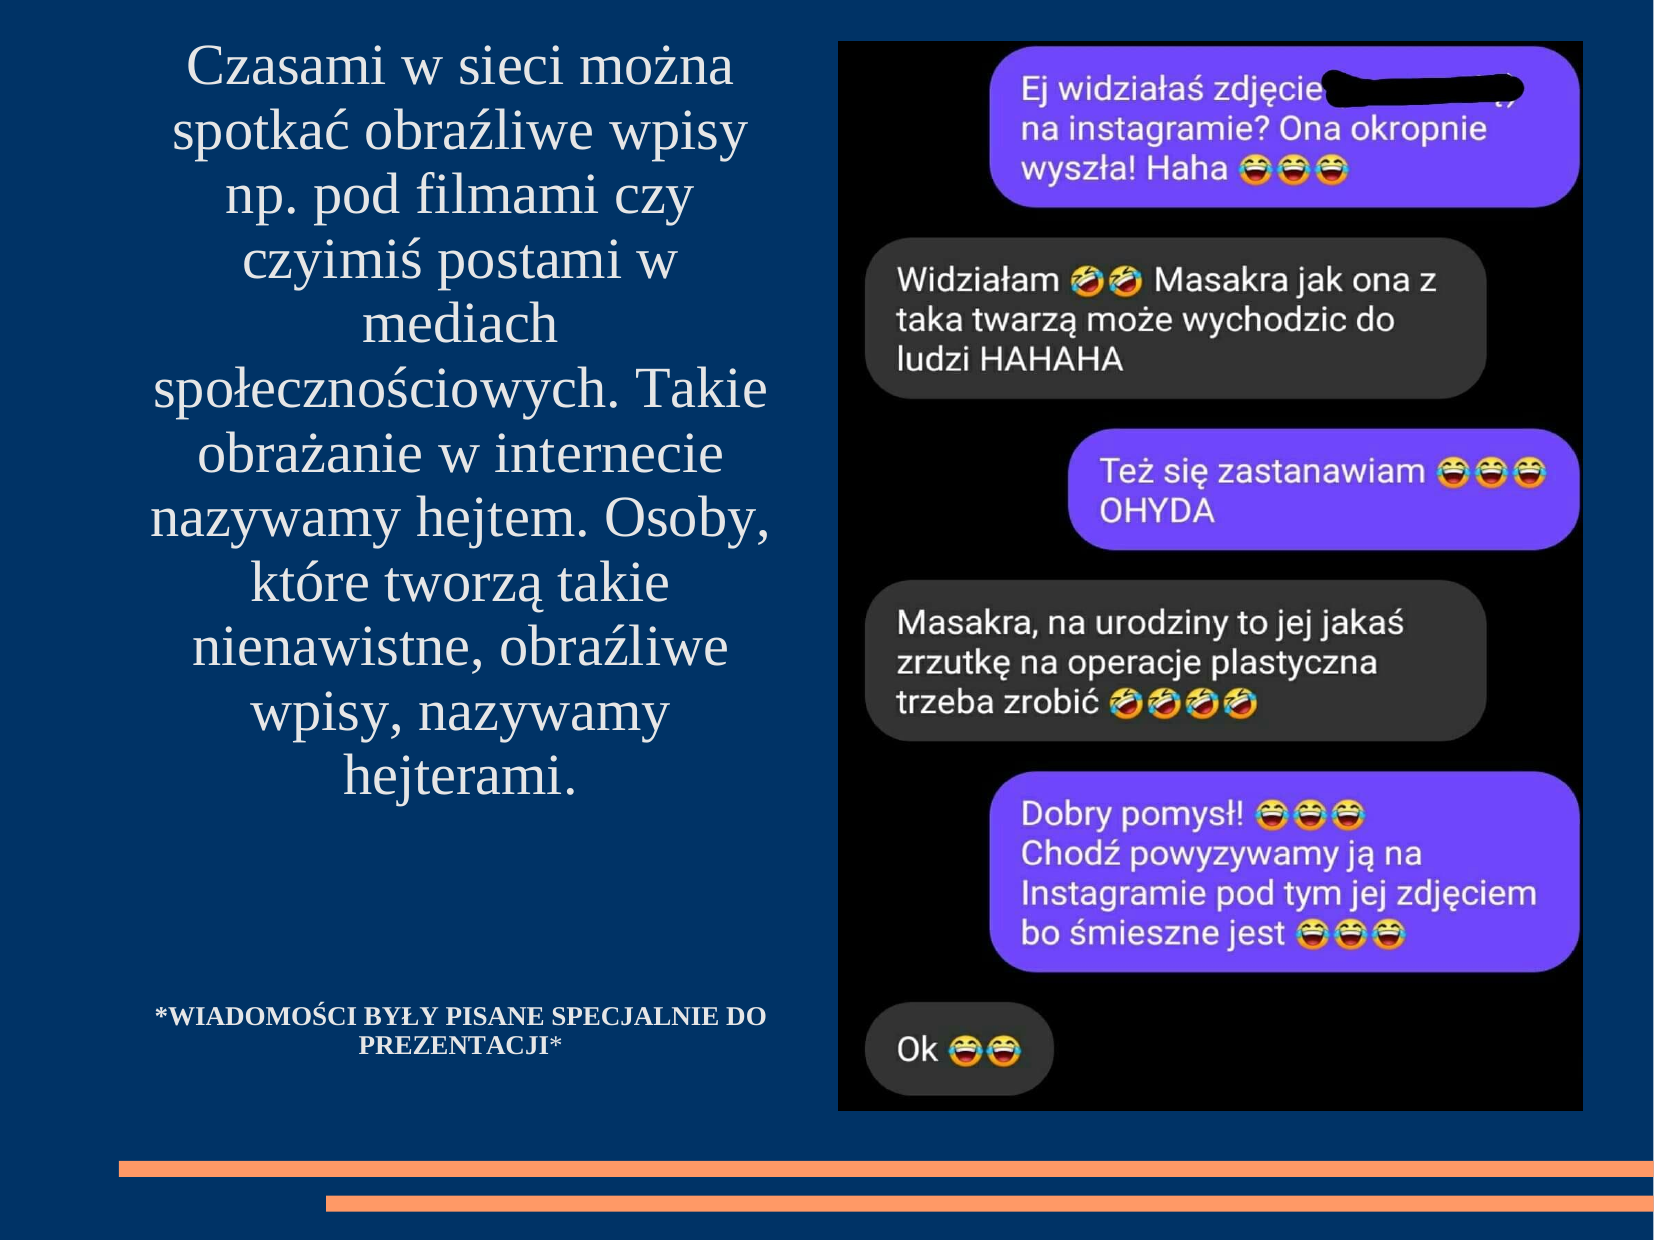

#
Czasami w sieci można spotkać obraźliwe wpisy np. pod filmami czy czyimiś postami w mediach społecznościowych. Takie obrażanie w internecie nazywamy hejtem. Osoby, które tworzą takie nienawistne, obraźliwe wpisy, nazywamy hejterami.
*WIADOMOŚCI BYŁY PISANE SPECJALNIE DO PREZENTACJI*